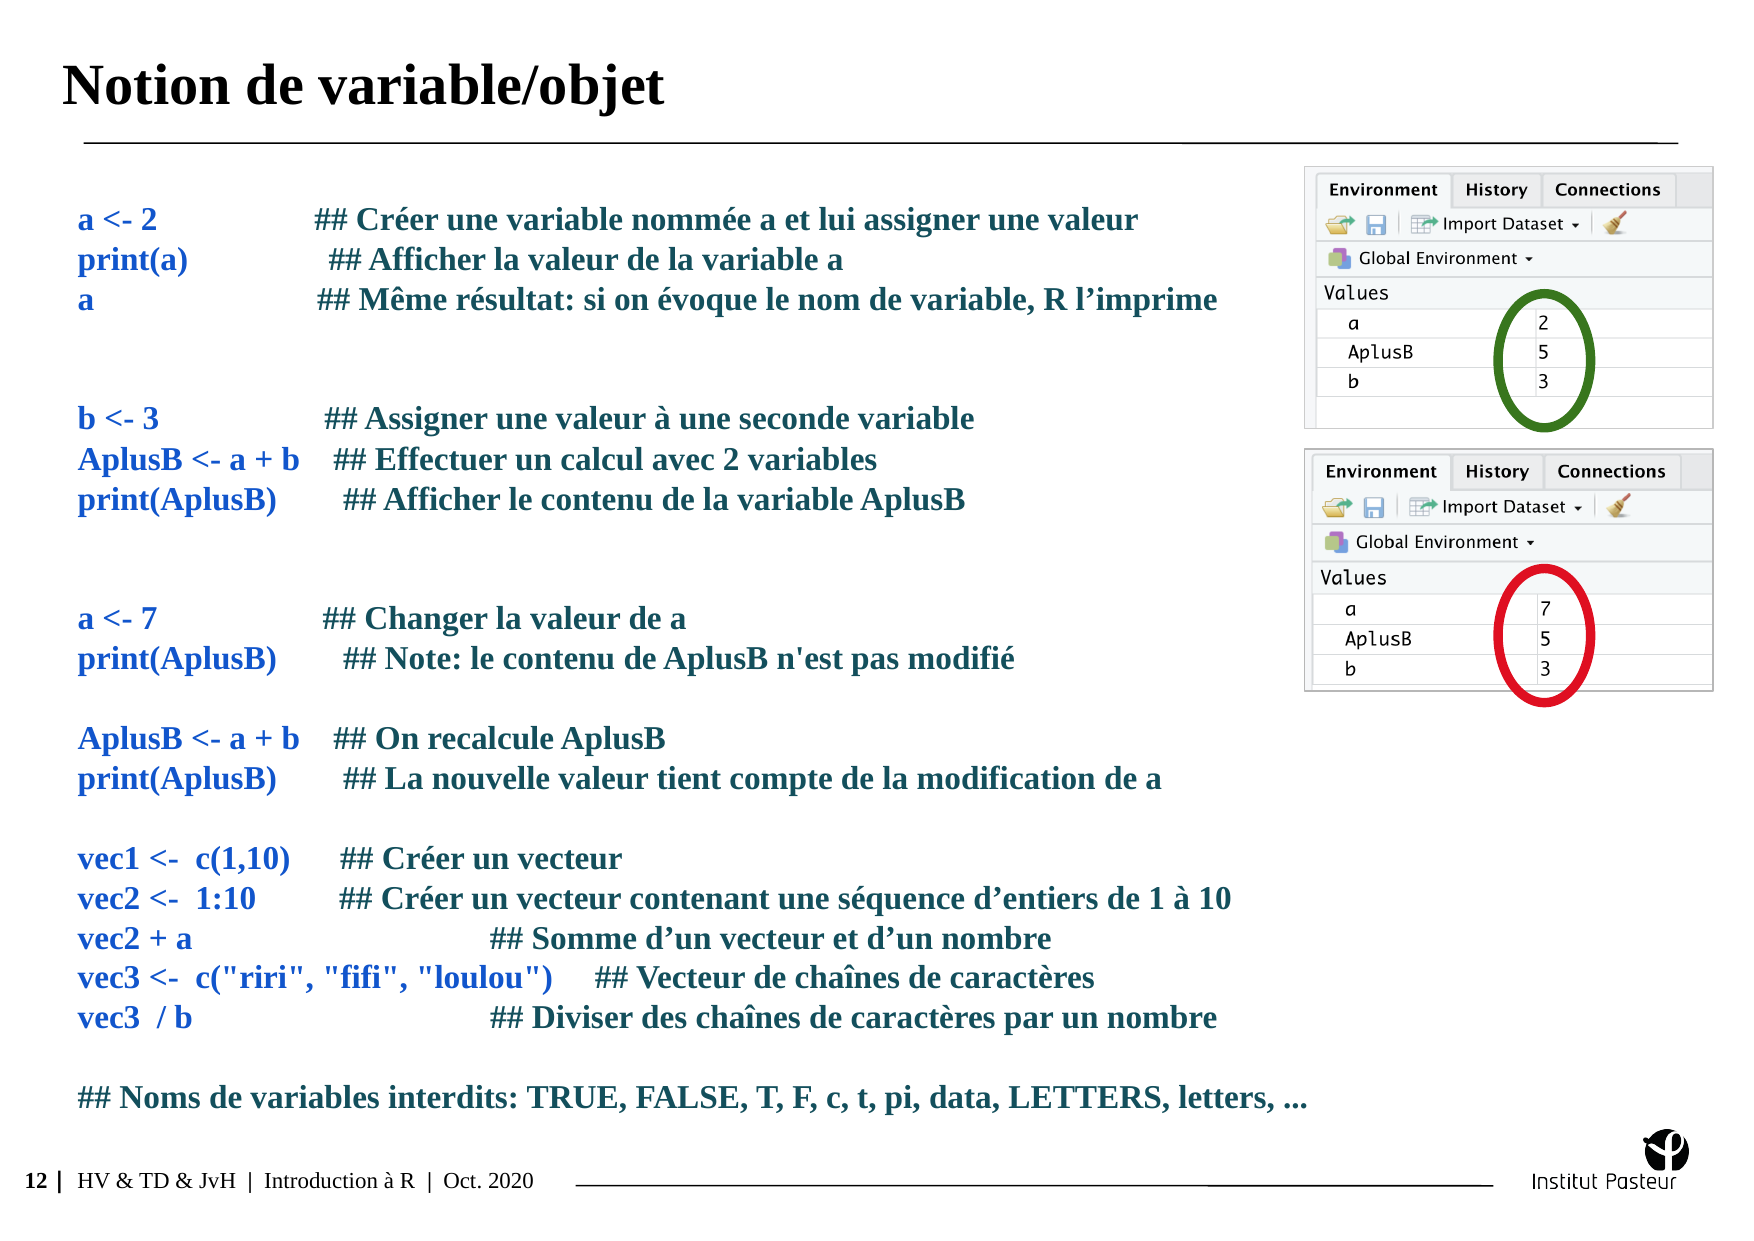

Notion de variable/objet
# a <- 2 ## Créer une variable nommée a et lui assigner une valeur
print(a) ## Afficher la valeur de la variable a
a ## Même résultat: si on évoque le nom de variable, R l’imprime
b <- 3 ## Assigner une valeur à une seconde variable
AplusB <- a + b ## Effectuer un calcul avec 2 variables
print(AplusB) ## Afficher le contenu de la variable AplusB
a <- 7 ## Changer la valeur de a
print(AplusB) ## Note: le contenu de AplusB n'est pas modifié
AplusB <- a + b ## On recalcule AplusB
print(AplusB) ## La nouvelle valeur tient compte de la modification de a
vec1 <- c(1,10) ## Créer un vecteur
vec2 <- 1:10 ## Créer un vecteur contenant une séquence d’entiers de 1 à 10
vec2 + a ## Somme d’un vecteur et d’un nombre
vec3 <- c("riri", "fifi", "loulou") ## Vecteur de chaînes de caractères
vec3 / b ## Diviser des chaînes de caractères par un nombre
## Noms de variables interdits: TRUE, FALSE, T, F, c, t, pi, data, LETTERS, letters, ...